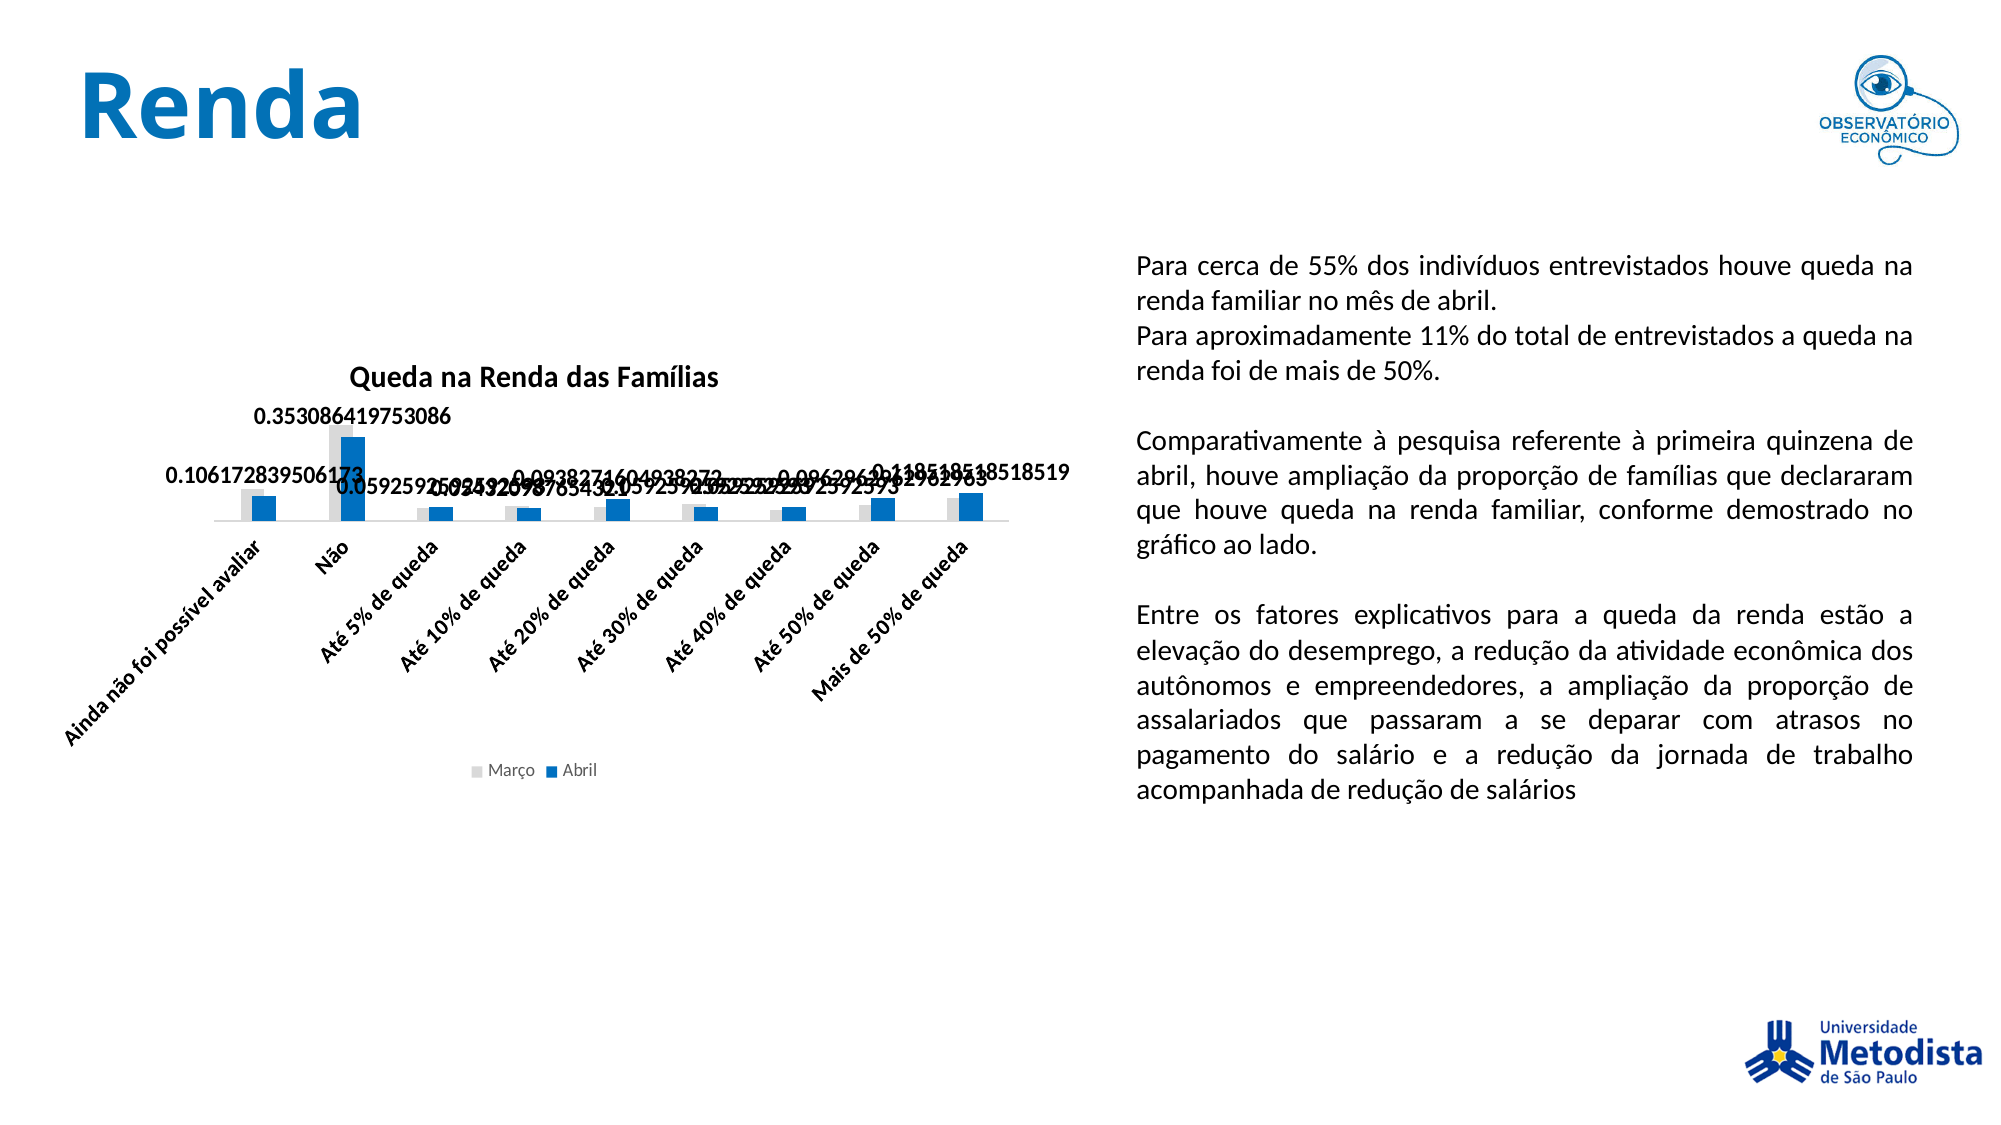

# Renda
Para cerca de 55% dos indivíduos entrevistados houve queda na renda familiar no mês de abril.
Para aproximadamente 11% do total de entrevistados a queda na renda foi de mais de 50%.
Comparativamente à pesquisa referente à primeira quinzena de abril, houve ampliação da proporção de famílias que declararam que houve queda na renda familiar, conforme demostrado no gráfico ao lado.
Entre os fatores explicativos para a queda da renda estão a elevação do desemprego, a redução da atividade econômica dos autônomos e empreendedores, a ampliação da proporção de assalariados que passaram a se deparar com atrasos no pagamento do salário e a redução da jornada de trabalho acompanhada de redução de salários
### Chart: Queda na Renda das Famílias
| Category | Março | Abril |
|---|---|---|
| Ainda não foi possível avaliar | 0.134 | 0.106172839506173 |
| Não | 0.403 | 0.353086419753086 |
| Até 5% de queda | 0.056 | 0.0592592592592593 |
| Até 10% de queda | 0.064 | 0.054320987654321 |
| Até 20% de queda | 0.058 | 0.0938271604938272 |
| Até 30% de queda | 0.073 | 0.0592592592592593 |
| Até 40% de queda | 0.047 | 0.0592592592592593 |
| Até 50% de queda | 0.069 | 0.0962962962962963 |
| Mais de 50% de queda | 0.096 | 0.118518518518519 |